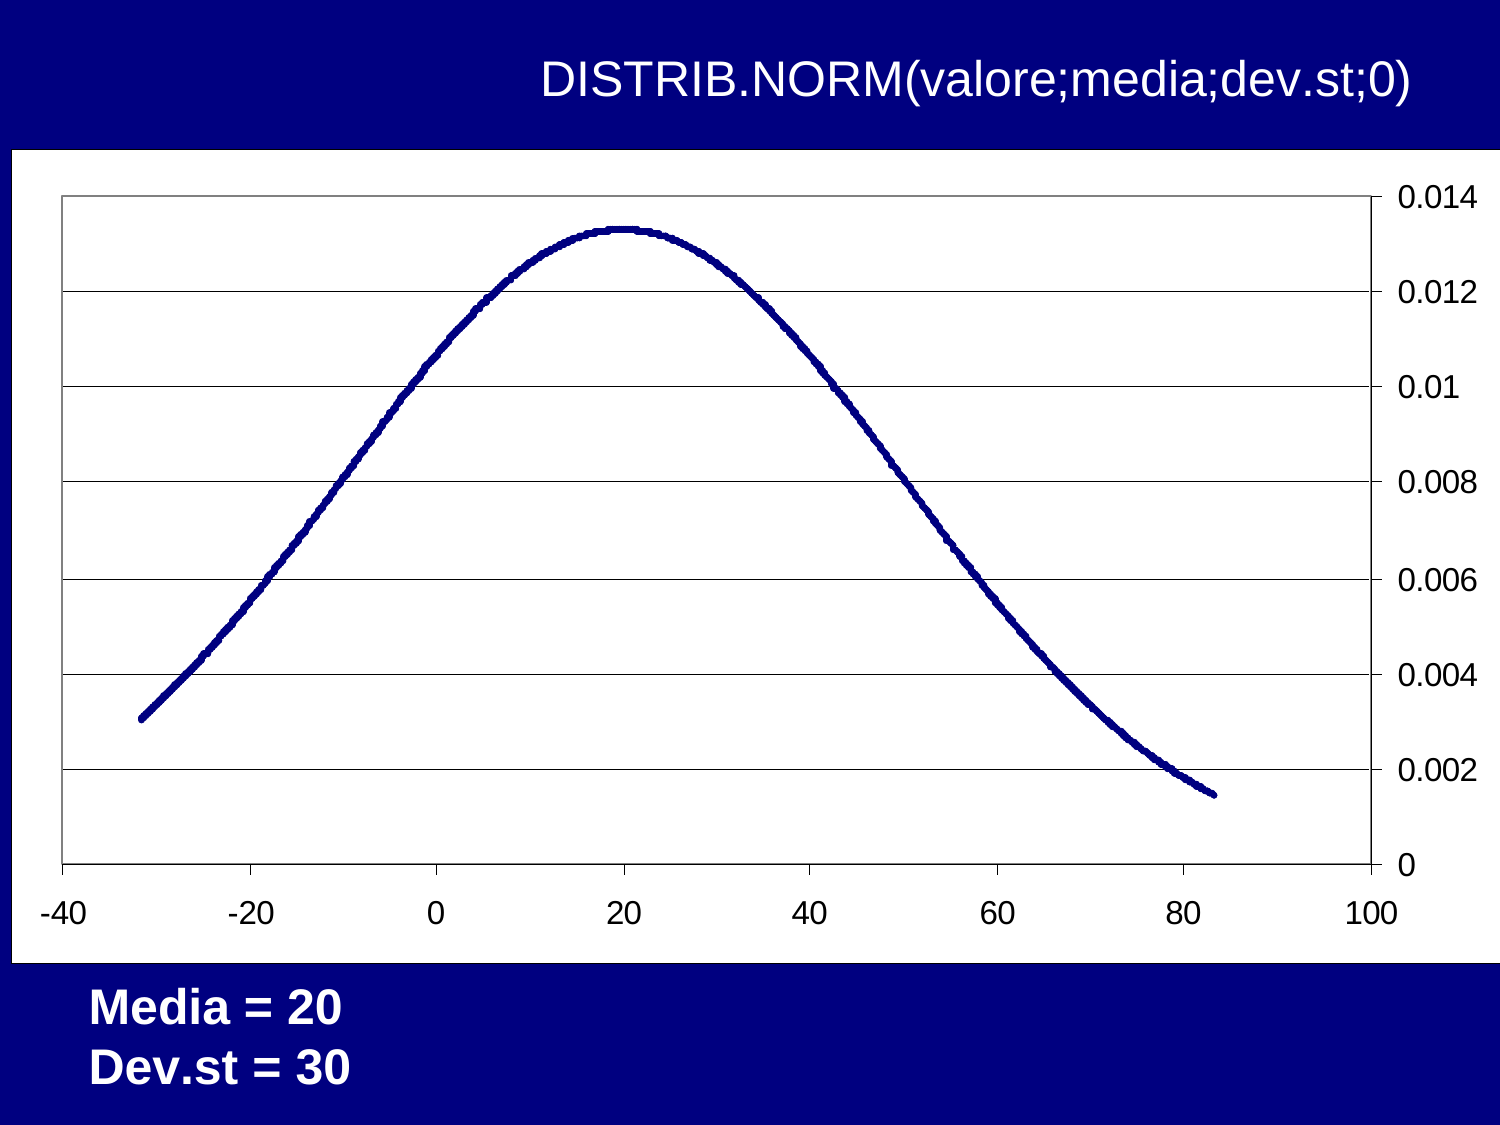

DISTRIB.NORM(valore;media;dev.st;0)
Media = 20
Dev.st = 30